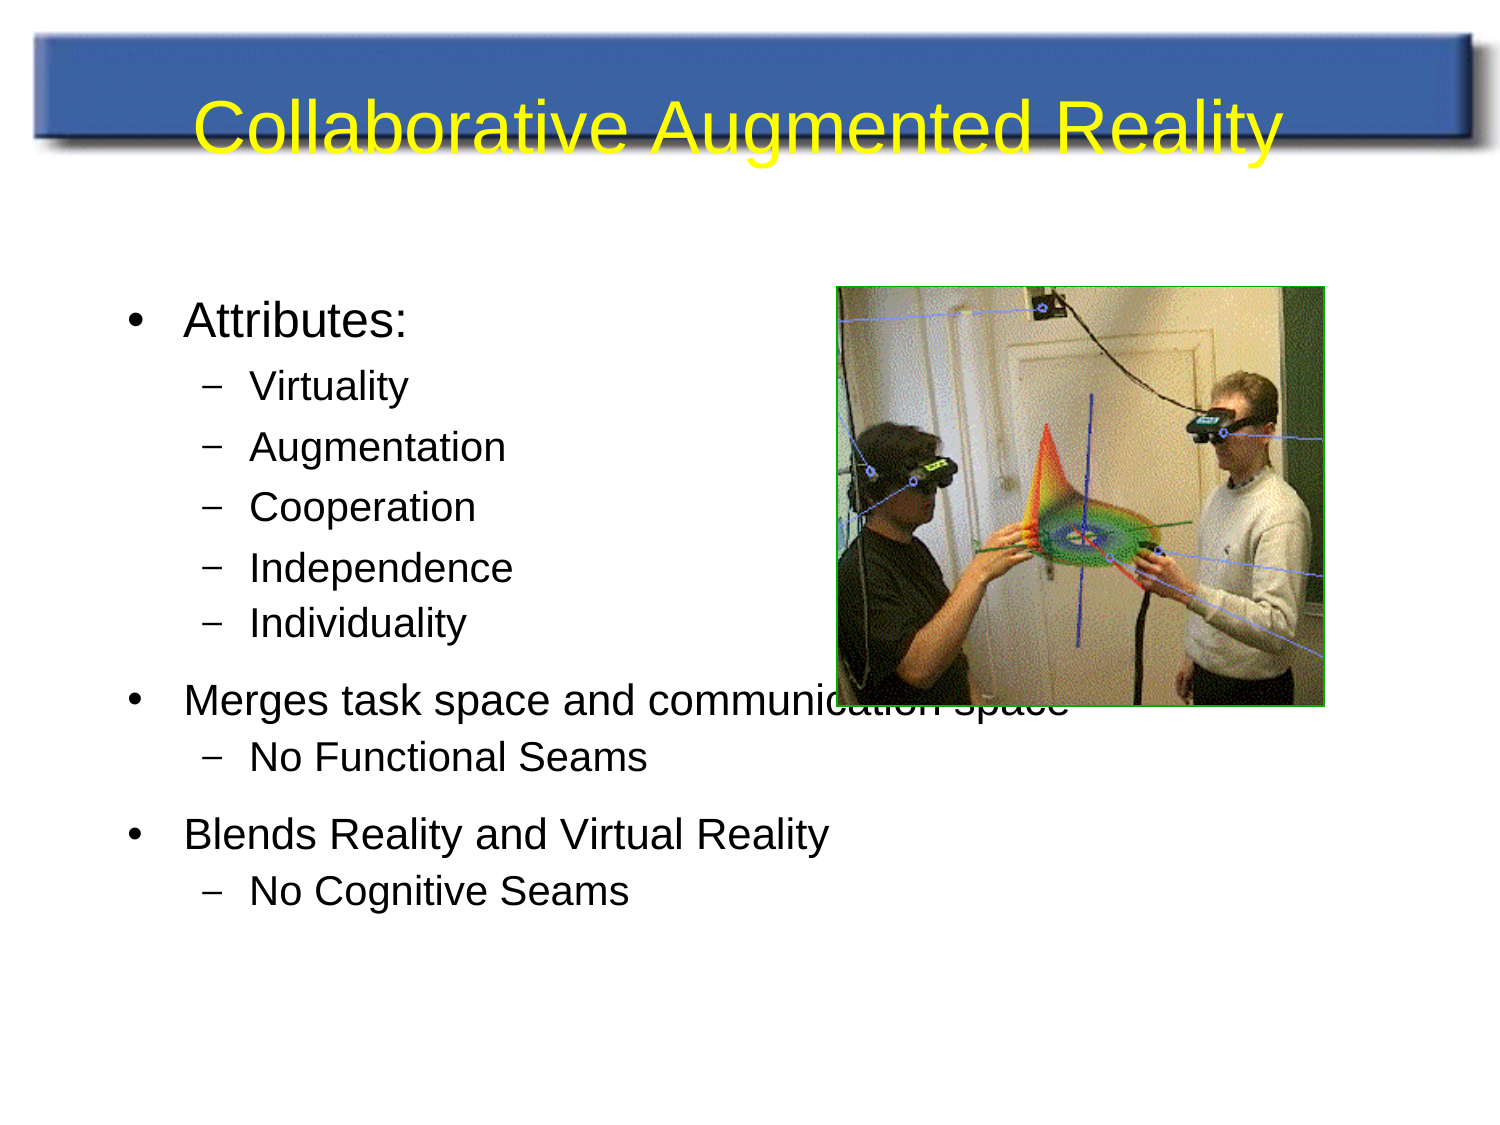

# Collaborative Augmented Reality
Attributes:
Virtuality
Augmentation
Cooperation
Independence
Individuality
Merges task space and communication space
No Functional Seams
Blends Reality and Virtual Reality
No Cognitive Seams